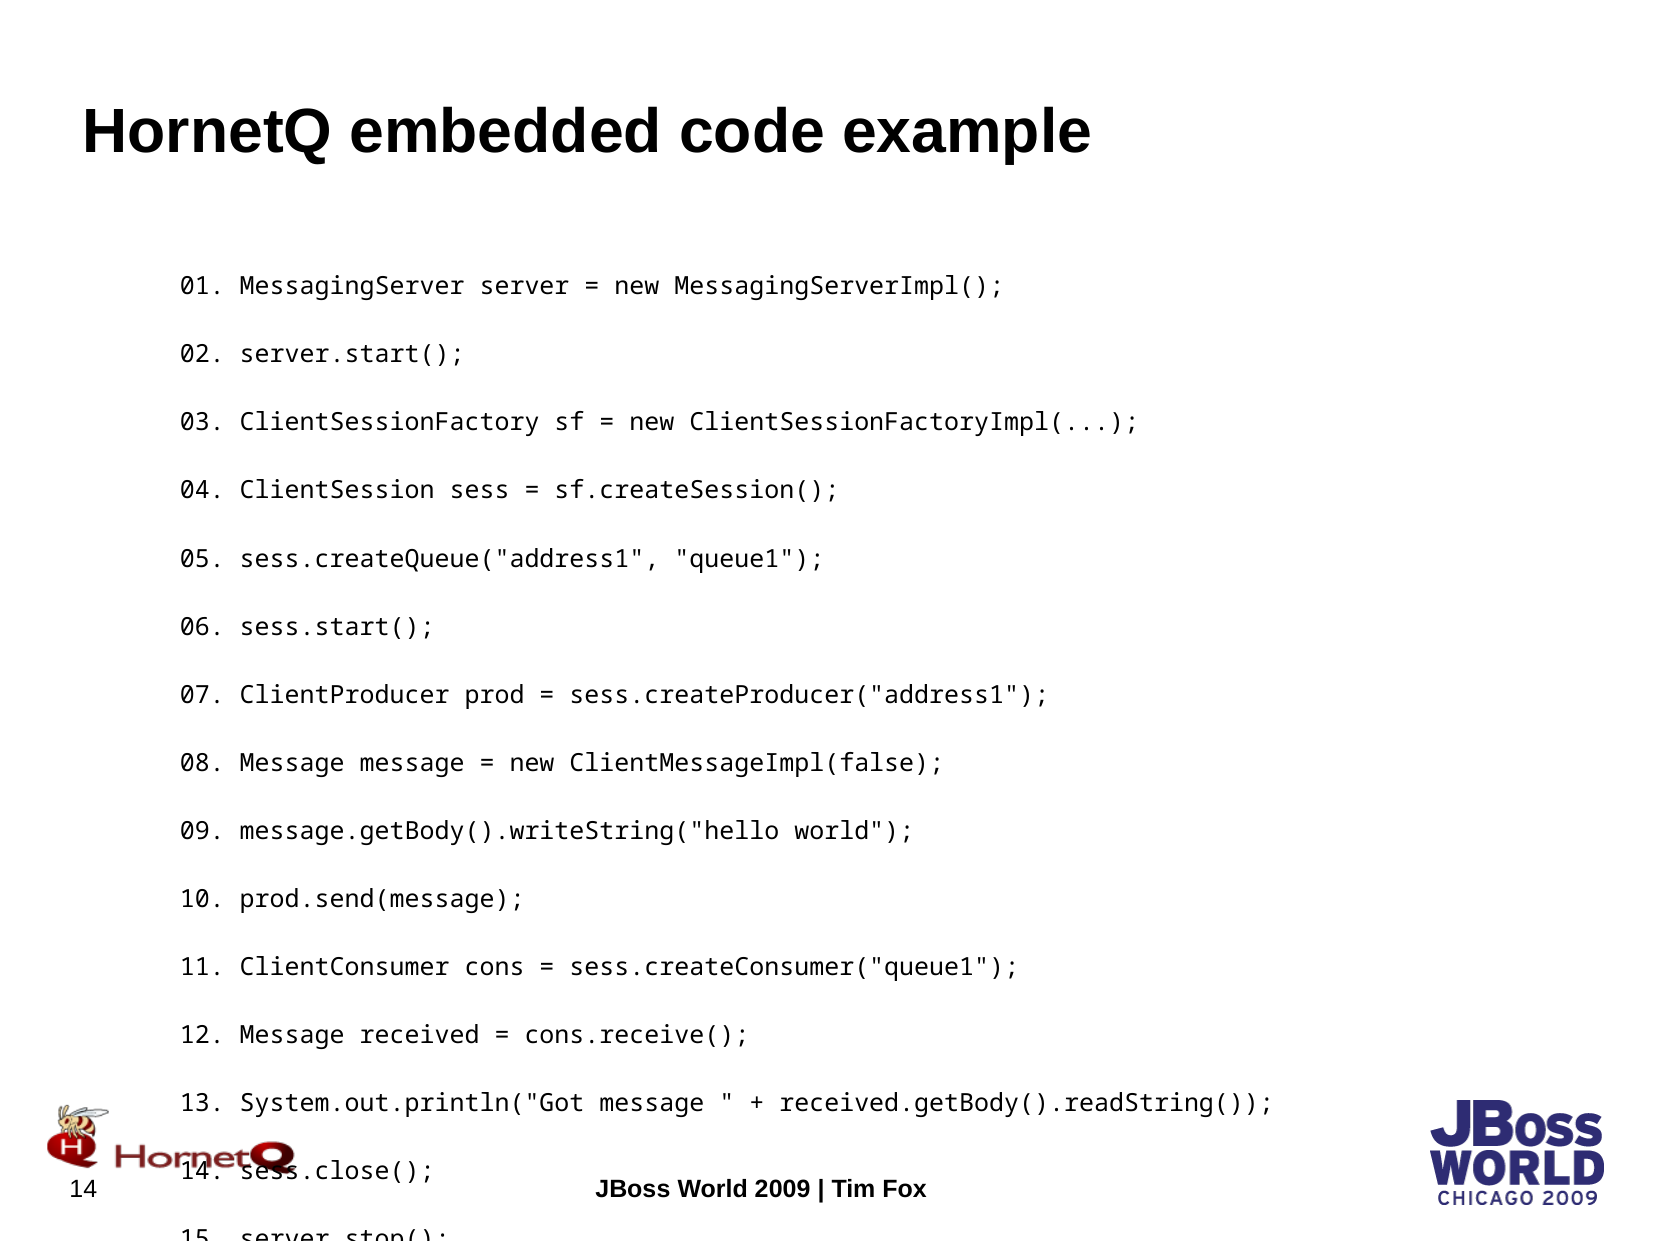

# HornetQ embedded code example
 01. MessagingServer server = new MessagingServerImpl();
 02. server.start();
 03. ClientSessionFactory sf = new ClientSessionFactoryImpl(...);
 04. ClientSession sess = sf.createSession();
 05. sess.createQueue("address1", "queue1");
 06. sess.start();
 07. ClientProducer prod = sess.createProducer("address1");
 08. Message message = new ClientMessageImpl(false);
 09. message.getBody().writeString("hello world");
 10. prod.send(message);
 11. ClientConsumer cons = sess.createConsumer("queue1");
 12. Message received = cons.receive();
 13. System.out.println("Got message " + received.getBody().readString());
 14. sess.close();
 15. server.stop();